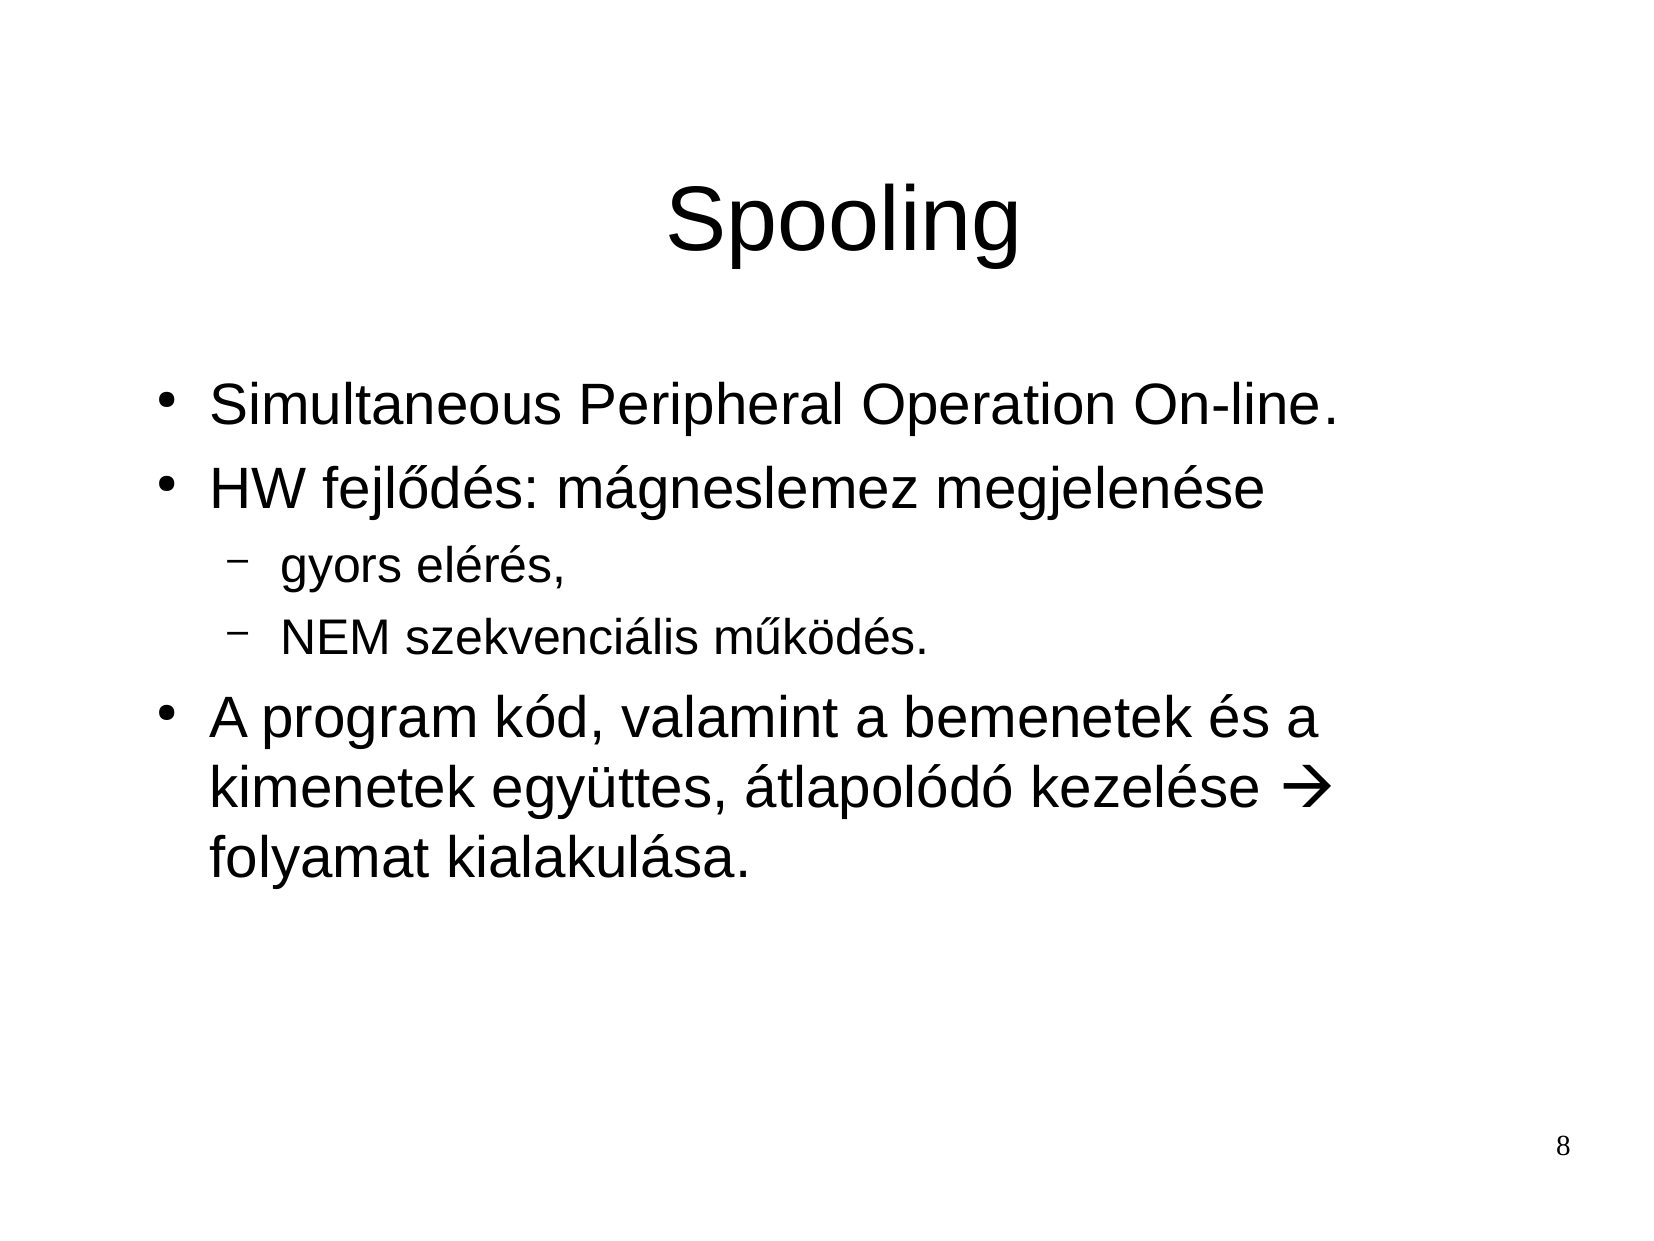

# Spooling
Simultaneous Peripheral Operation On-line.
HW fejlődés: mágneslemez megjelenése
gyors elérés,
NEM szekvenciális működés.
A program kód, valamint a bemenetek és a kimenetek együttes, átlapolódó kezelése  folyamat kialakulása.
8